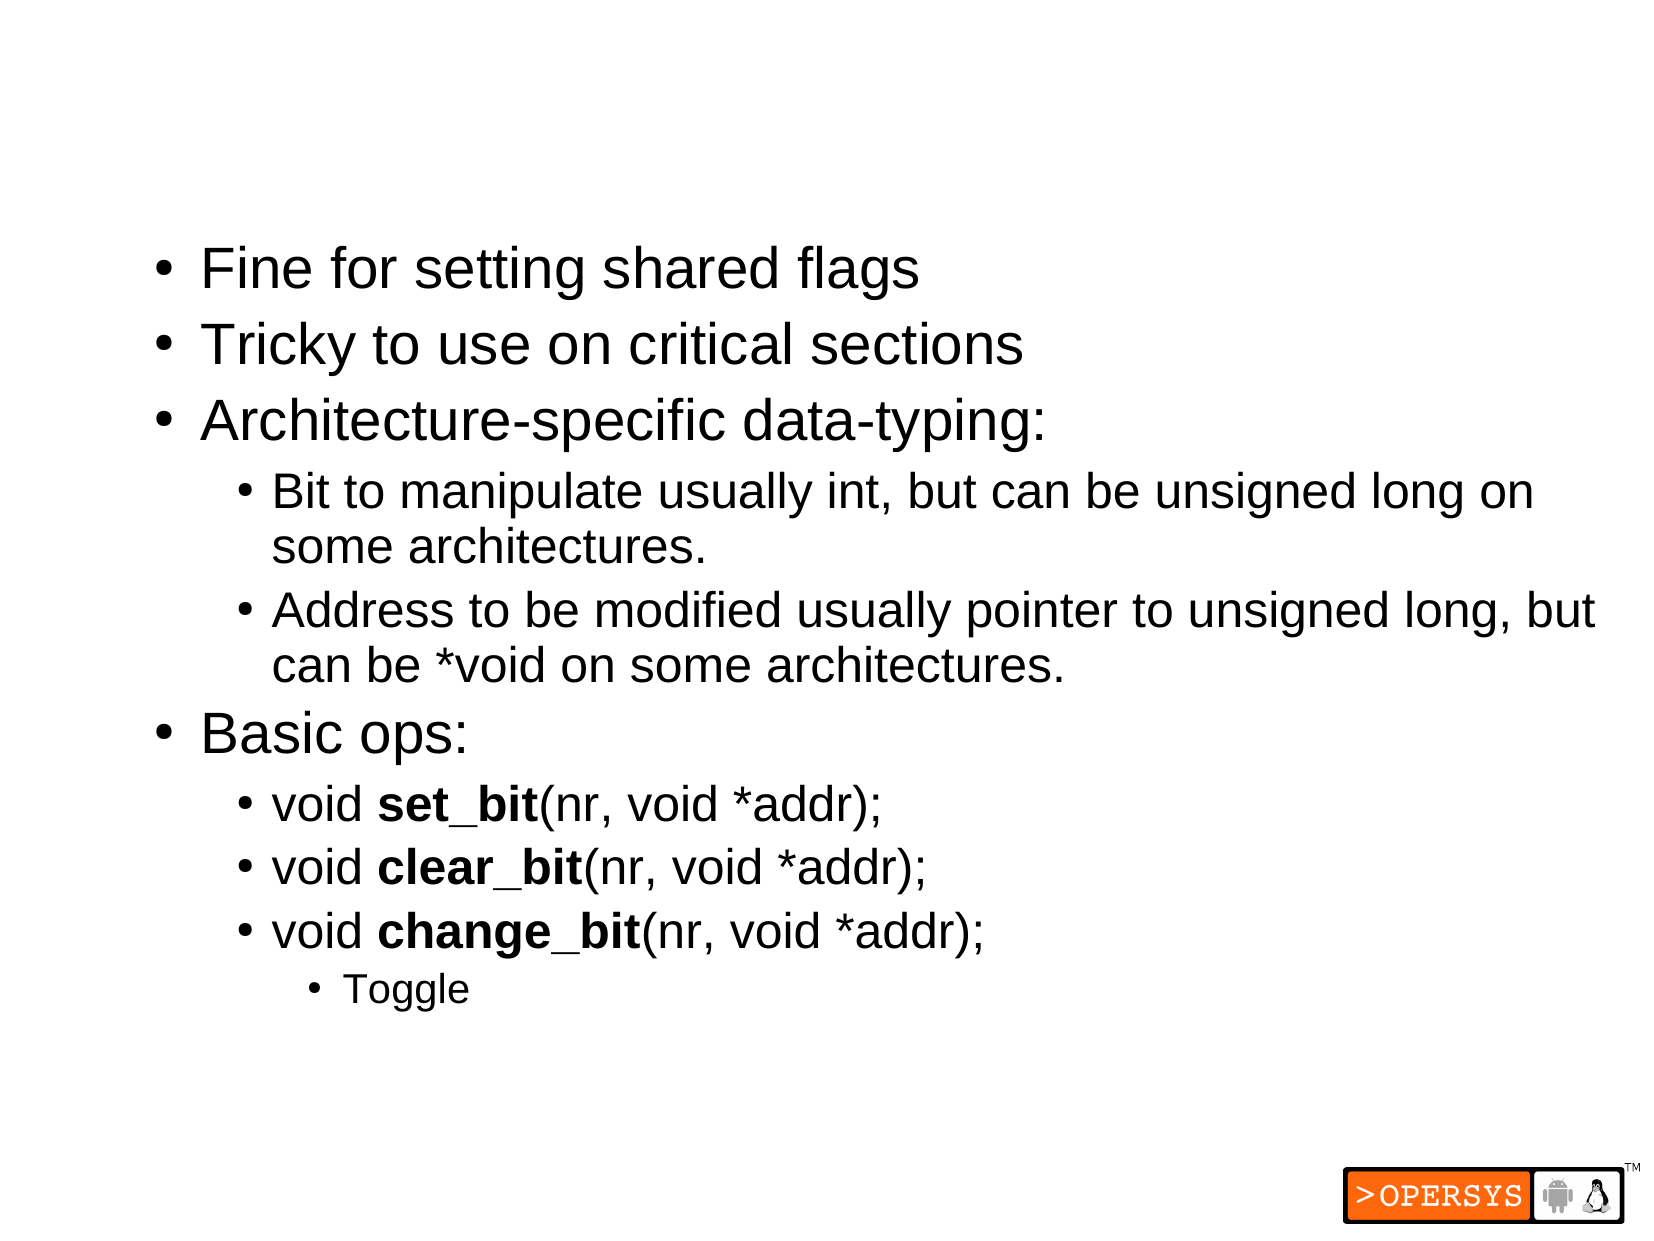

# Fine for setting shared flags
Tricky to use on critical sections
Architecture-specific data-typing:
Bit to manipulate usually int, but can be unsigned long on some architectures.
Address to be modified usually pointer to unsigned long, but can be *void on some architectures.
Basic ops:
void set_bit(nr, void *addr);
void clear_bit(nr, void *addr);
void change_bit(nr, void *addr);
Toggle